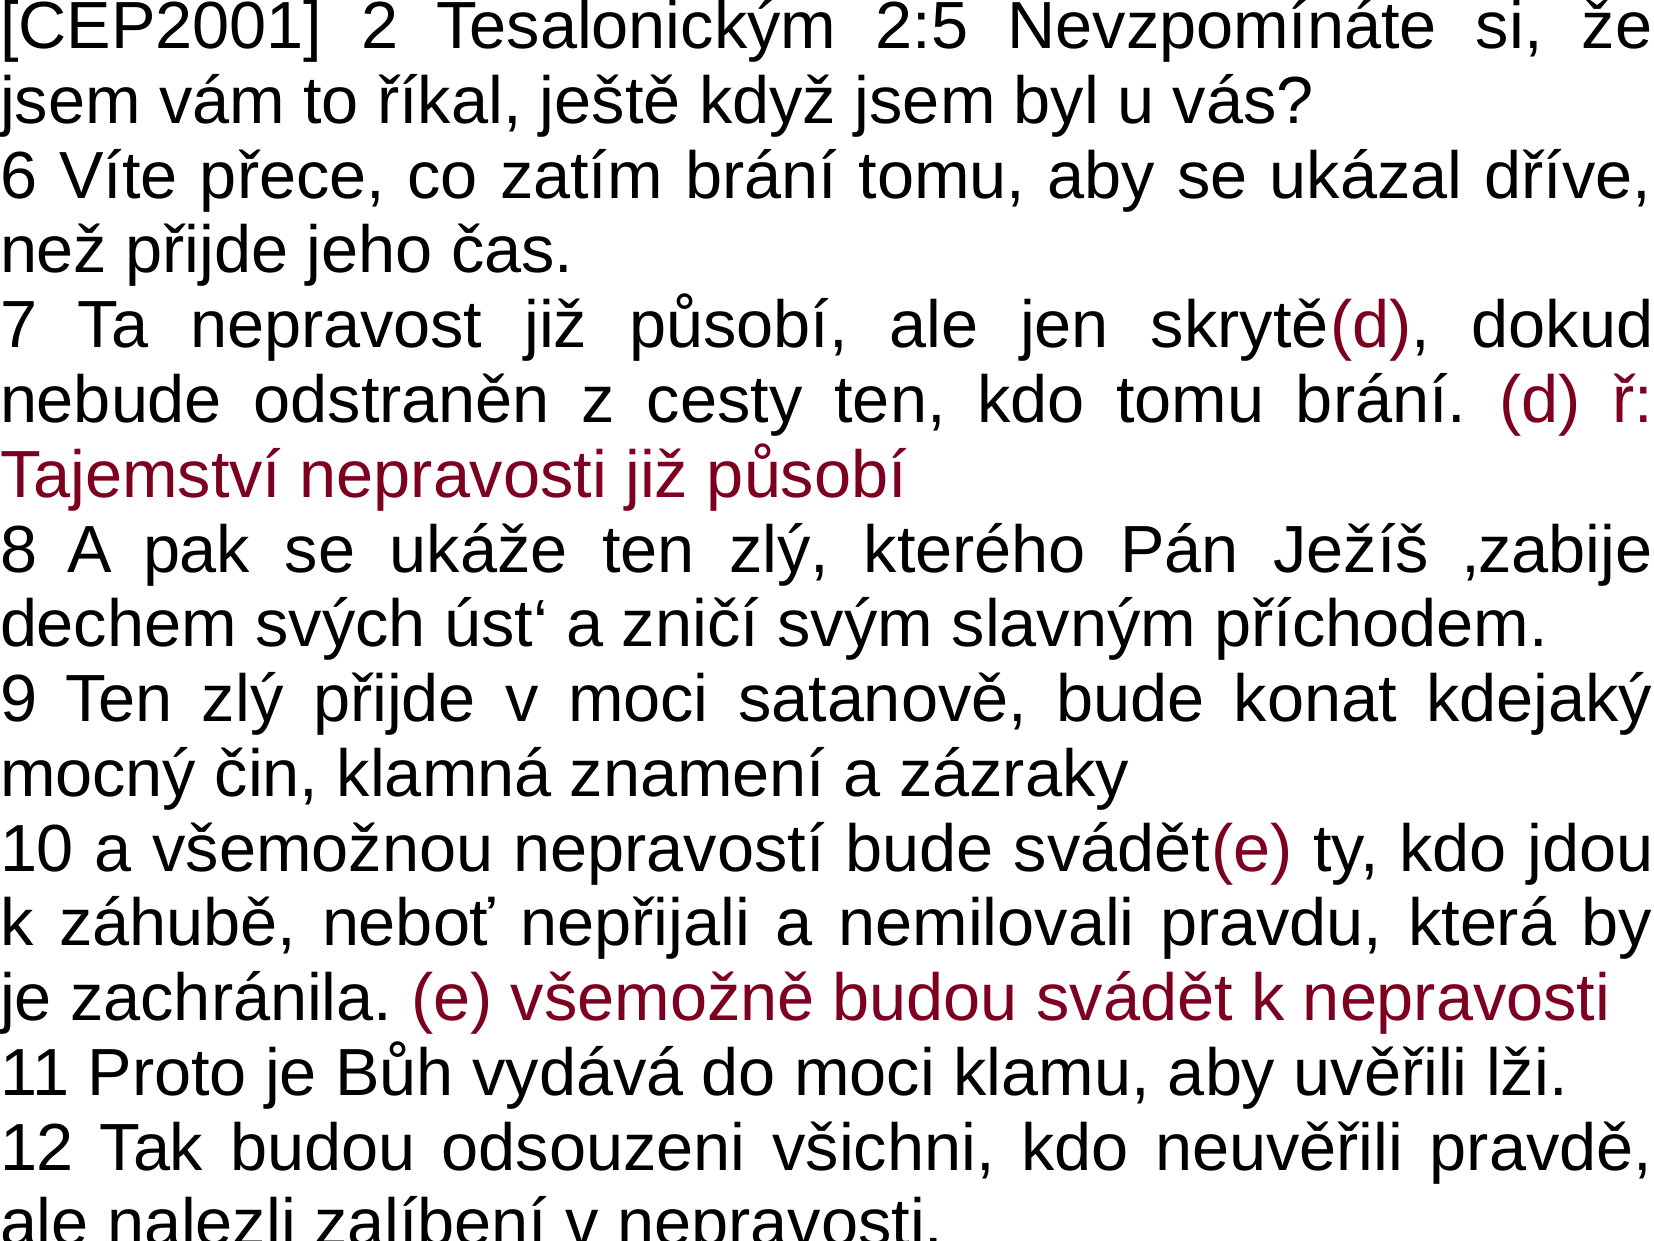

# [CEP2001] 2 Tesalonickým 2:5 Nevzpomínáte si, že jsem vám to říkal, ještě když jsem byl u vás?
6 Víte přece, co zatím brání tomu, aby se ukázal dříve, než přijde jeho čas.
7 Ta nepravost již působí, ale jen skrytě(d), dokud nebude odstraněn z cesty ten, kdo tomu brání. (d) ř: Tajemství nepravosti již působí
8 A pak se ukáže ten zlý, kterého Pán Ježíš ‚zabije dechem svých úst‘ a zničí svým slavným příchodem.
9 Ten zlý přijde v moci satanově, bude konat kdejaký mocný čin, klamná znamení a zázraky
10 a všemožnou nepravostí bude svádět(e) ty, kdo jdou k záhubě, neboť nepřijali a nemilovali pravdu, která by je zachránila. (e) všemožně budou svádět k nepravosti
11 Proto je Bůh vydává do moci klamu, aby uvěřili lži.
12 Tak budou odsouzeni všichni, kdo neuvěřili pravdě, ale nalezli zalíbení v nepravosti.